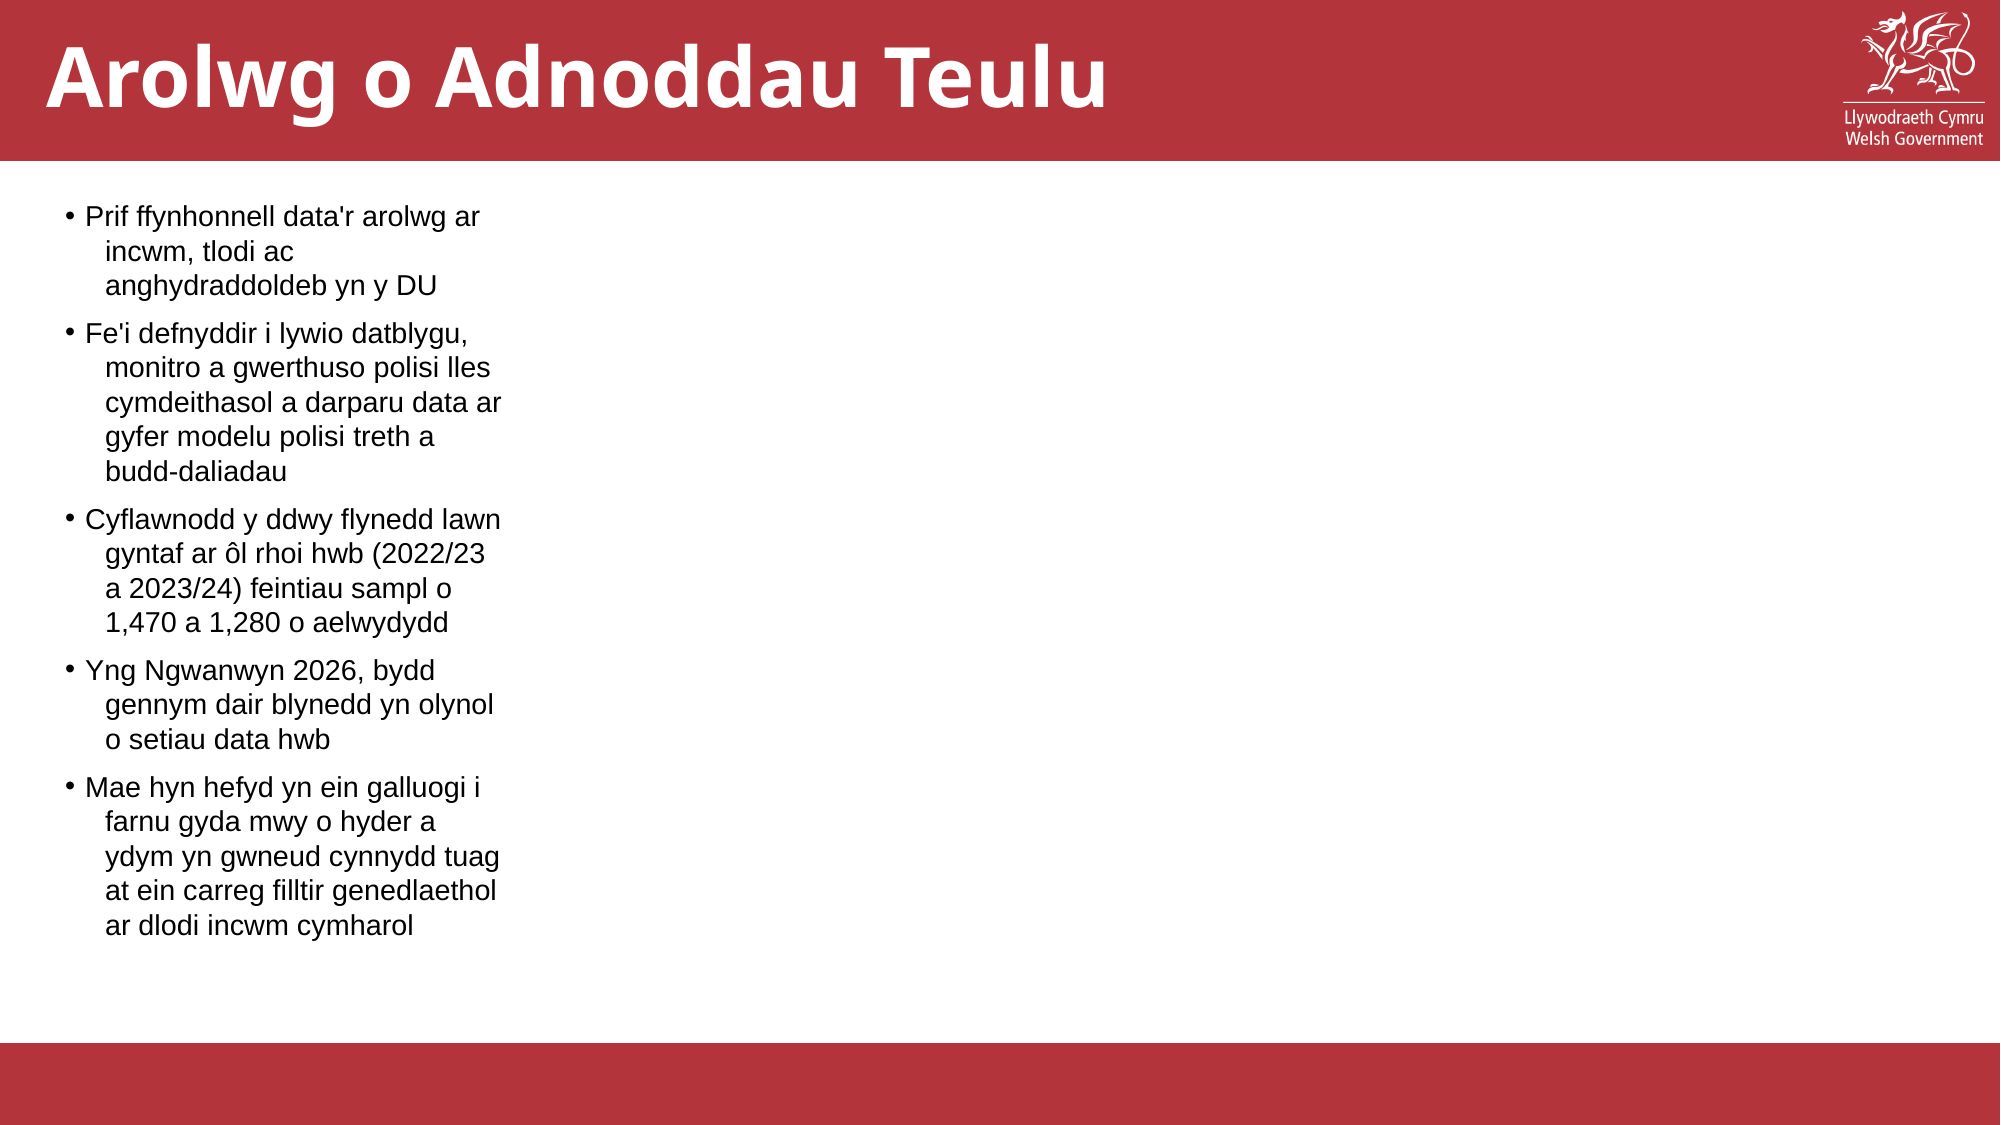

Arolwg o Adnoddau Teulu
# Prif ffynhonnell data'r arolwg ar incwm, tlodi ac anghydraddoldeb yn y DU
Fe'i defnyddir i lywio datblygu, monitro a gwerthuso polisi lles cymdeithasol a darparu data ar gyfer modelu polisi treth a budd-daliadau
Cyflawnodd y ddwy flynedd lawn gyntaf ar ôl rhoi hwb (2022/23 a 2023/24) feintiau sampl o 1,470 a 1,280 o aelwydydd
Yng Ngwanwyn 2026, bydd gennym dair blynedd yn olynol o setiau data hwb
Mae hyn hefyd yn ein galluogi i farnu gyda mwy o hyder a ydym yn gwneud cynnydd tuag at ein carreg filltir genedlaethol ar dlodi incwm cymharol